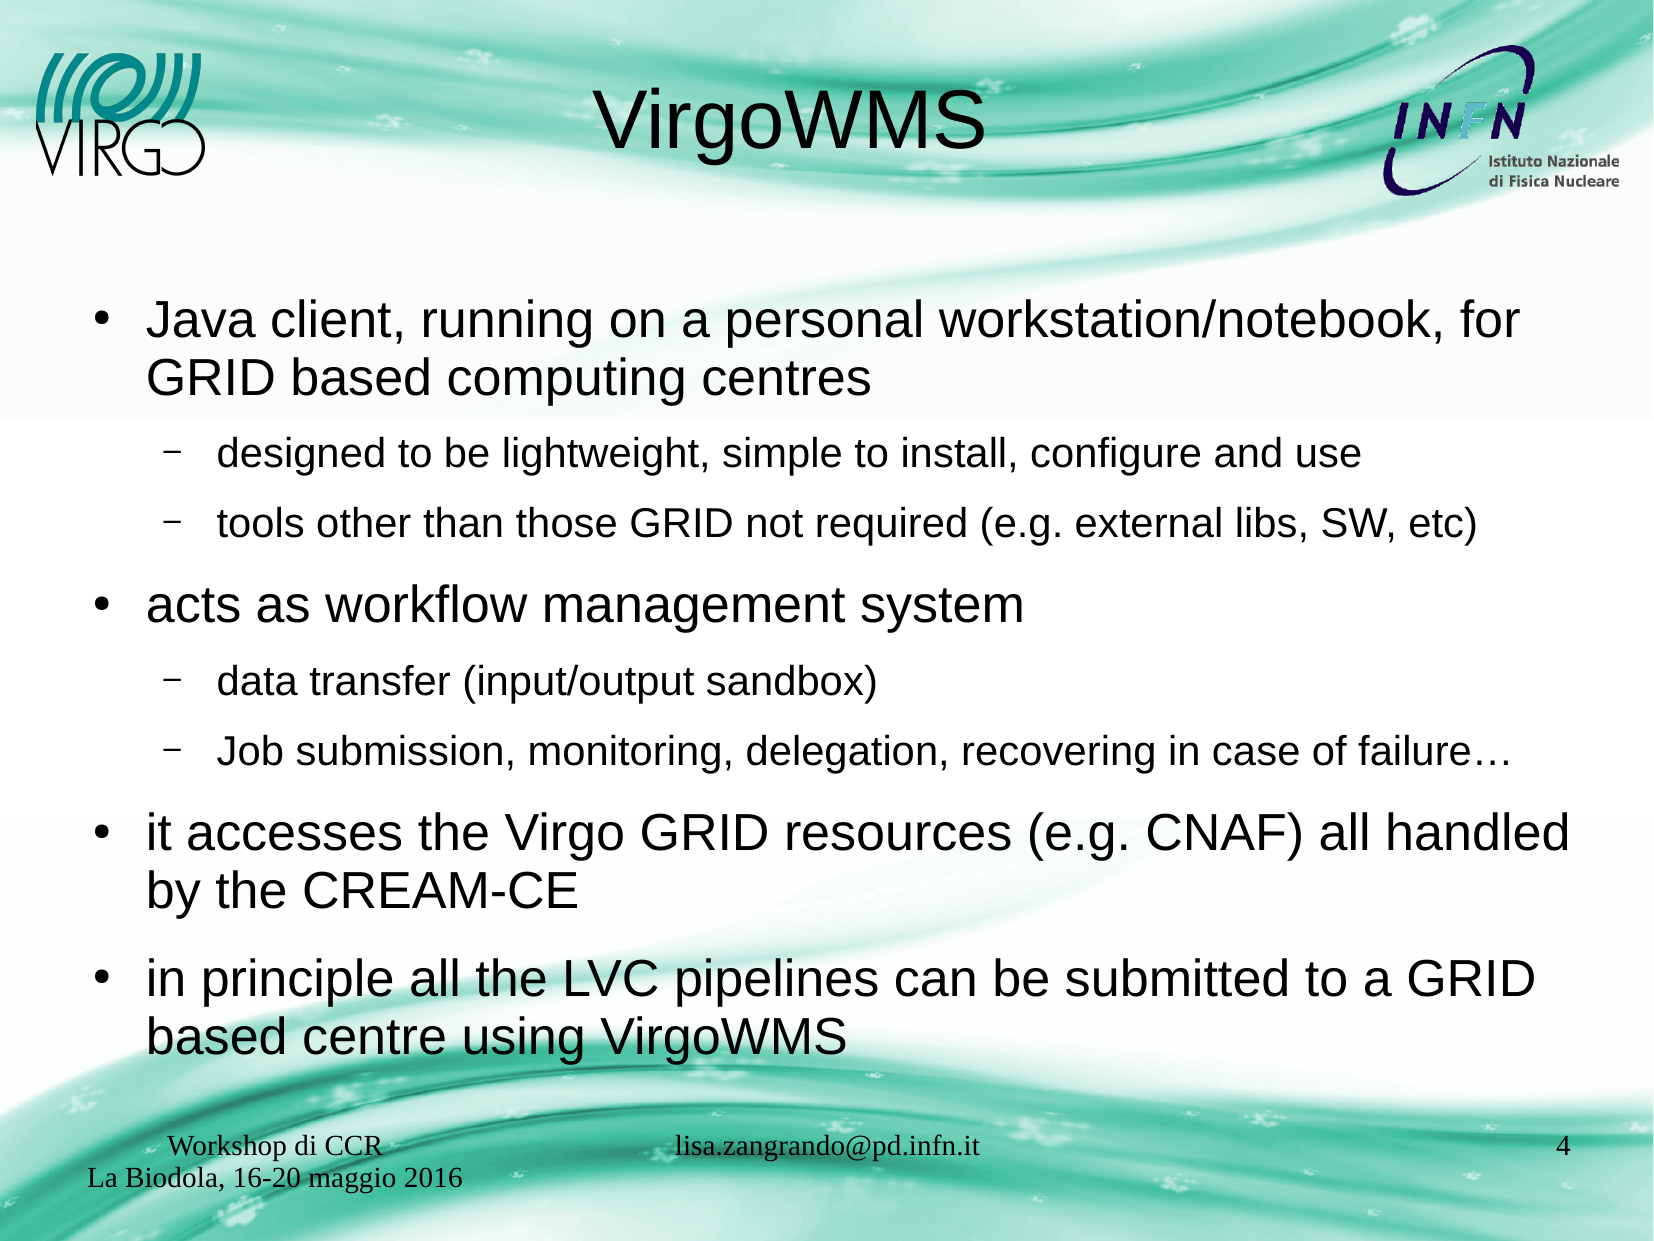

VirgoWMS
# Java client, running on a personal workstation/notebook, for GRID based computing centres
designed to be lightweight, simple to install, configure and use
tools other than those GRID not required (e.g. external libs, SW, etc)
acts as workflow management system
data transfer (input/output sandbox)
Job submission, monitoring, delegation, recovering in case of failure…
it accesses the Virgo GRID resources (e.g. CNAF) all handled by the CREAM-CE
in principle all the LVC pipelines can be submitted to a GRID based centre using VirgoWMS
Virgo Week, Cascina, 5 Feb 2016
lisa.zangrando@pd.infn.it
4